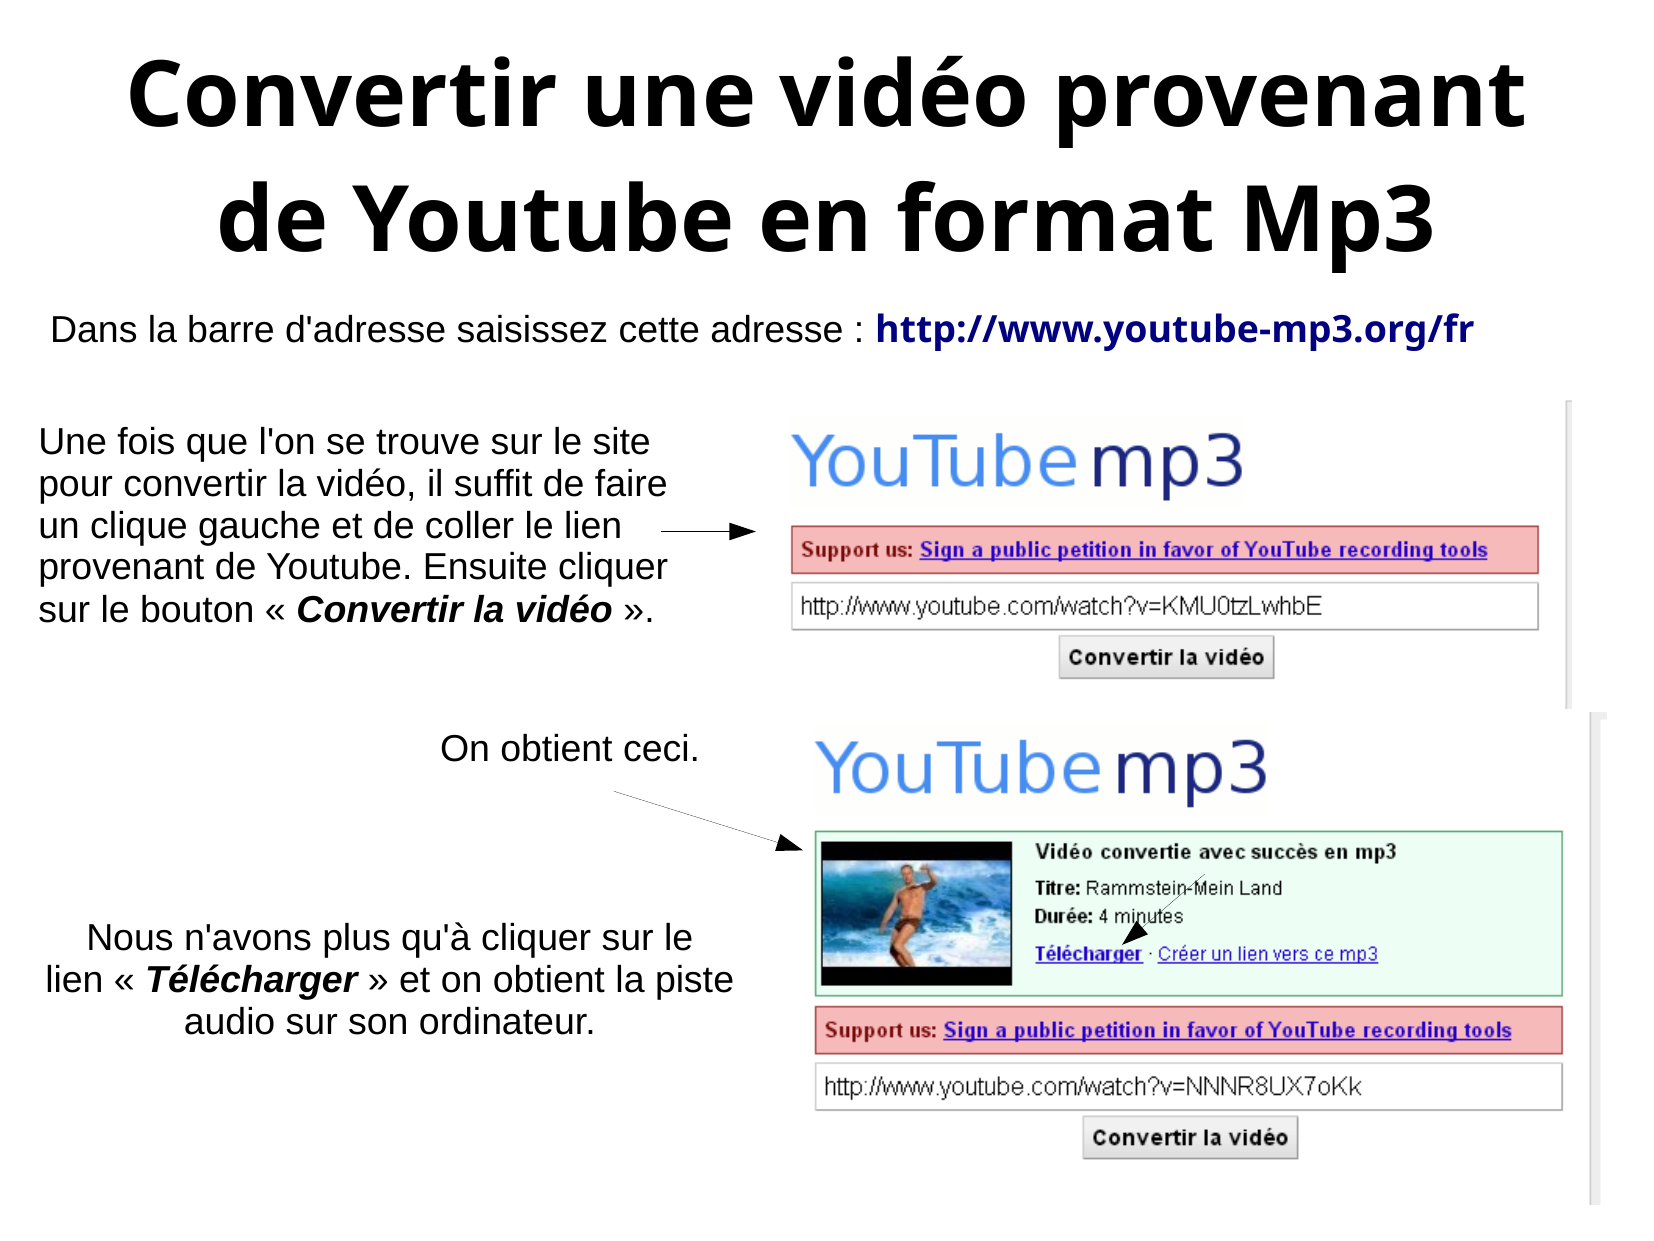

# Convertir une vidéo provenant de Youtube en format Mp3
Dans la barre d'adresse saisissez cette adresse : http://www.youtube-mp3.org/fr
Une fois que l'on se trouve sur le site pour convertir la vidéo, il suffit de faire un clique gauche et de coller le lien provenant de Youtube. Ensuite cliquer sur le bouton « Convertir la vidéo ».
On obtient ceci.
Nous n'avons plus qu'à cliquer sur le lien « Télécharger » et on obtient la piste audio sur son ordinateur.